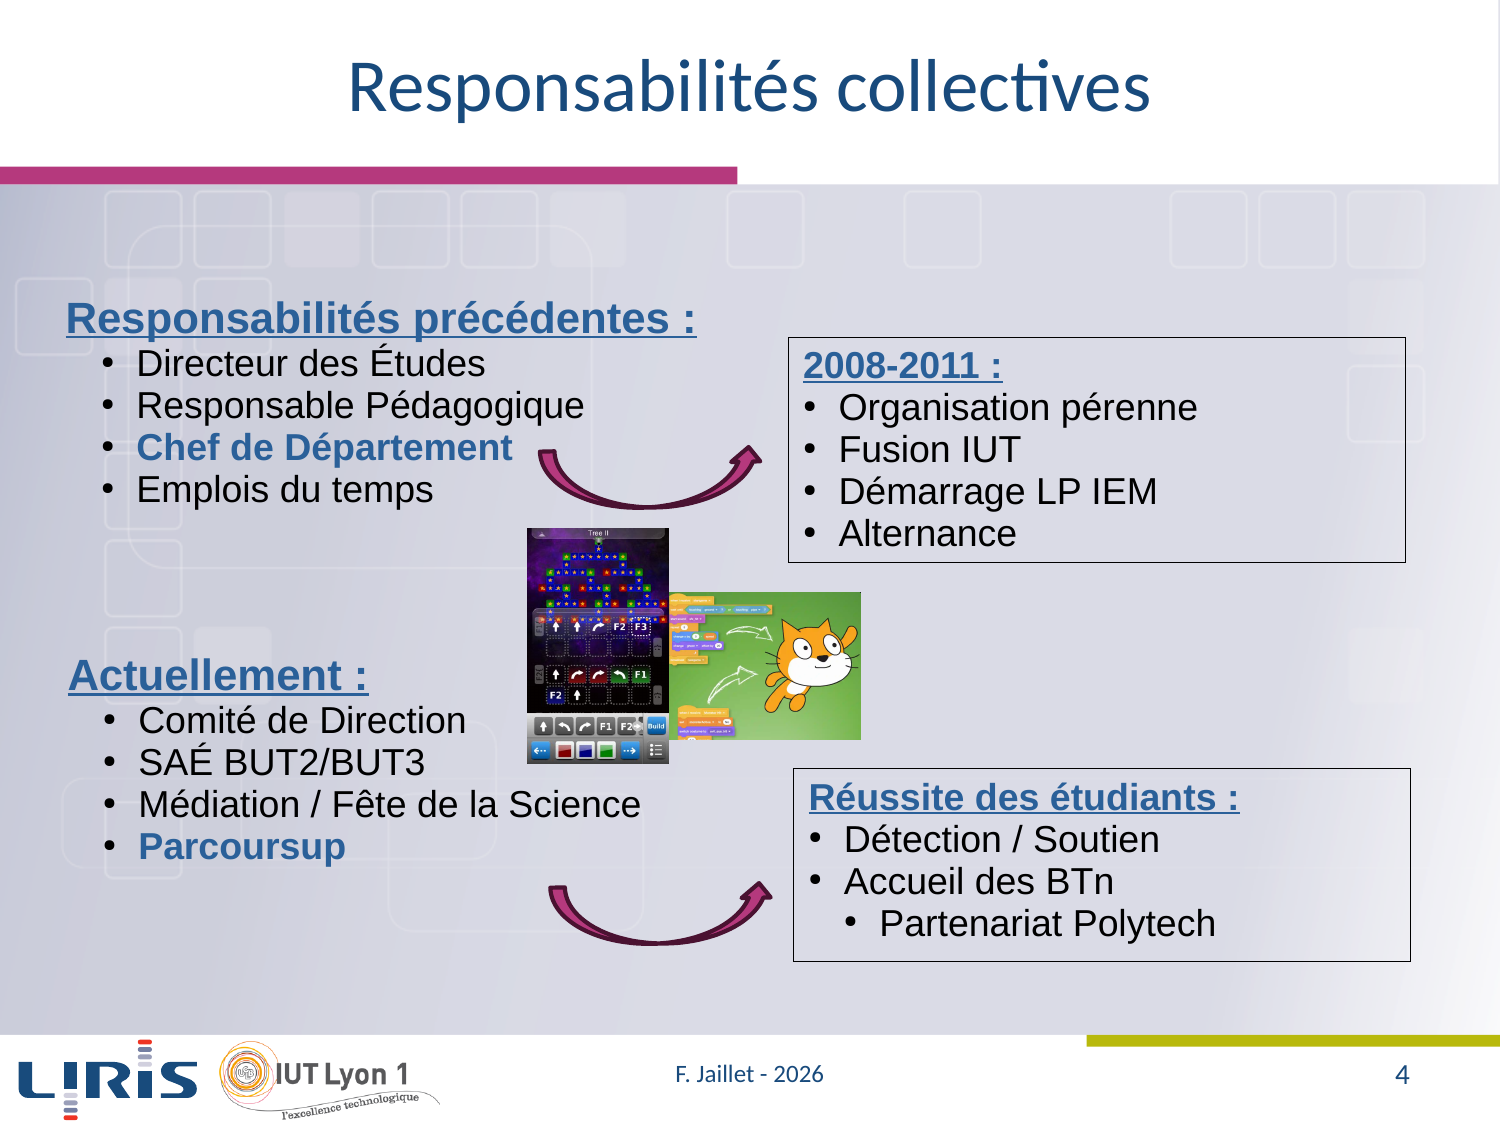

# Responsabilités collectives
Responsabilités précédentes :
Directeur des Études
Responsable Pédagogique
Chef de Département
Emplois du temps
2008-2011 :
Organisation pérenne
Fusion IUT
Démarrage LP IEM
Alternance
Actuellement :
Comité de Direction
SAÉ BUT2/BUT3
Médiation / Fête de la Science
Parcoursup
Réussite des étudiants :
Détection / Soutien
Accueil des BTn
Partenariat Polytech
F. Jaillet - 2026